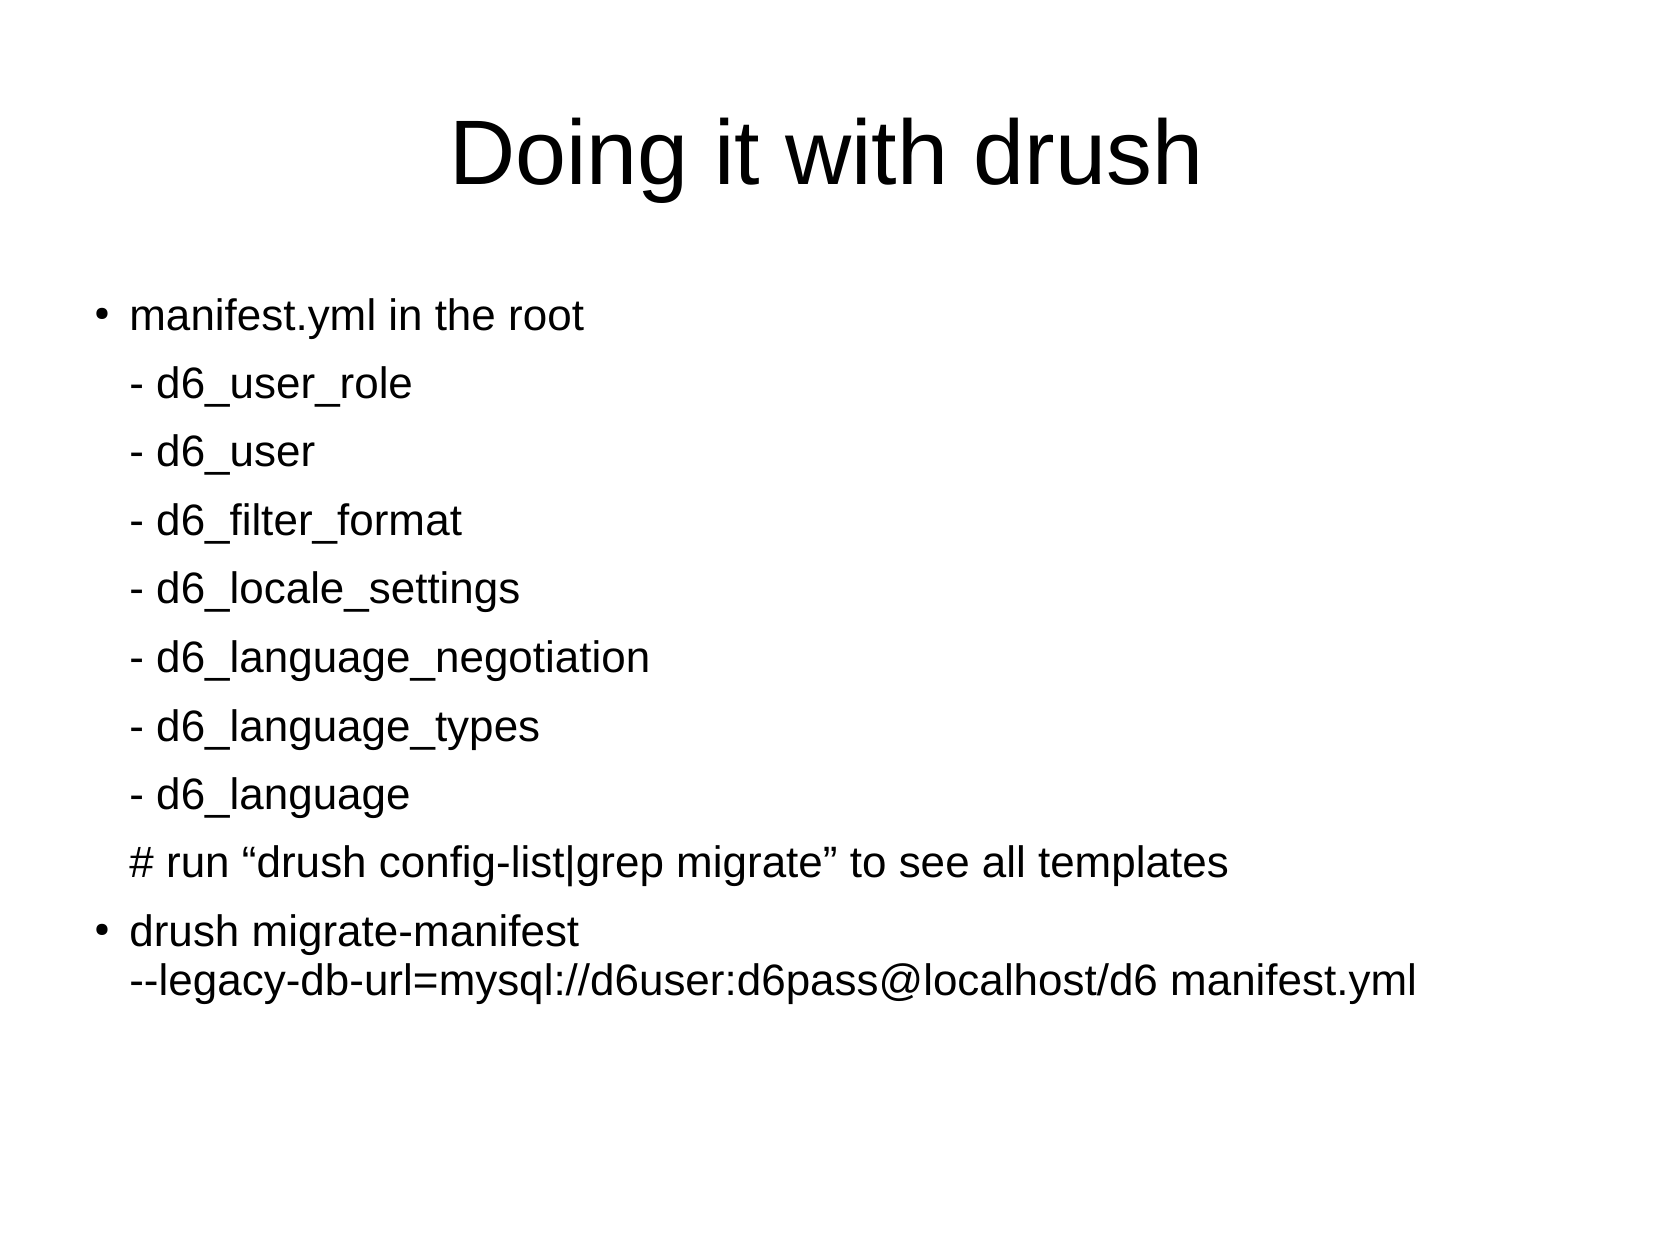

# Doing it with drush
manifest.yml in the root
- d6_user_role
- d6_user
- d6_filter_format
- d6_locale_settings
- d6_language_negotiation
- d6_language_types
- d6_language
# run “drush config-list|grep migrate” to see all templates
drush migrate-manifest --legacy-db-url=mysql://d6user:d6pass@localhost/d6 manifest.yml